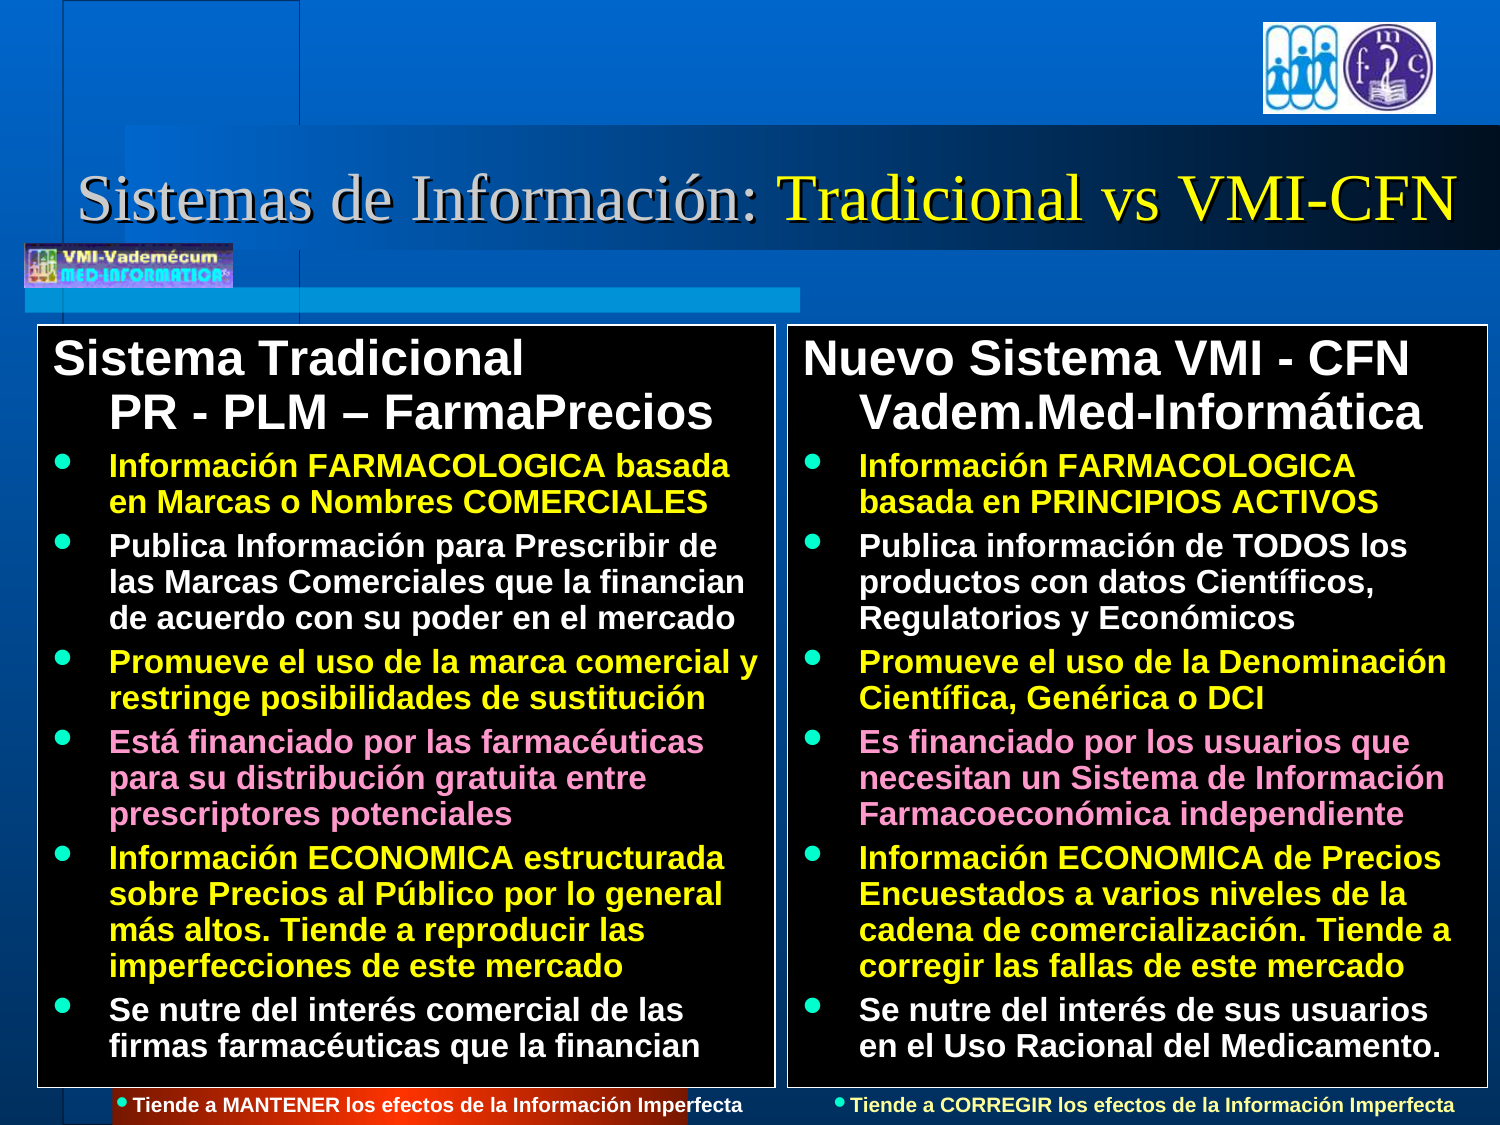

Sistemas de Información: Tradicional vs VMI-CFN
Sistema Tradicional
PR - PLM – FarmaPrecios
Información FARMACOLOGICA basada en Marcas o Nombres COMERCIALES
Publica Información para Prescribir de las Marcas Comerciales que la financian de acuerdo con su poder en el mercado
Promueve el uso de la marca comercial y restringe posibilidades de sustitución
Está financiado por las farmacéuticas para su distribución gratuita entre prescriptores potenciales
Información ECONOMICA estructurada sobre Precios al Público por lo general más altos. Tiende a reproducir las imperfecciones de este mercado
Se nutre del interés comercial de las firmas farmacéuticas que la financian
Nuevo Sistema VMI - CFN
Vadem.Med-Informática
Información FARMACOLOGICA basada en PRINCIPIOS ACTIVOS
Publica información de TODOS los productos con datos Científicos, Regulatorios y Económicos
Promueve el uso de la Denominación Científica, Genérica o DCI
Es financiado por los usuarios que necesitan un Sistema de Información Farmacoeconómica independiente
Información ECONOMICA de Precios Encuestados a varios niveles de la cadena de comercialización. Tiende a corregir las fallas de este mercado
Se nutre del interés de sus usuarios en el Uso Racional del Medicamento.
Tiende a MANTENER los efectos de la Información Imperfecta
Tiende a CORREGIR los efectos de la Información Imperfecta